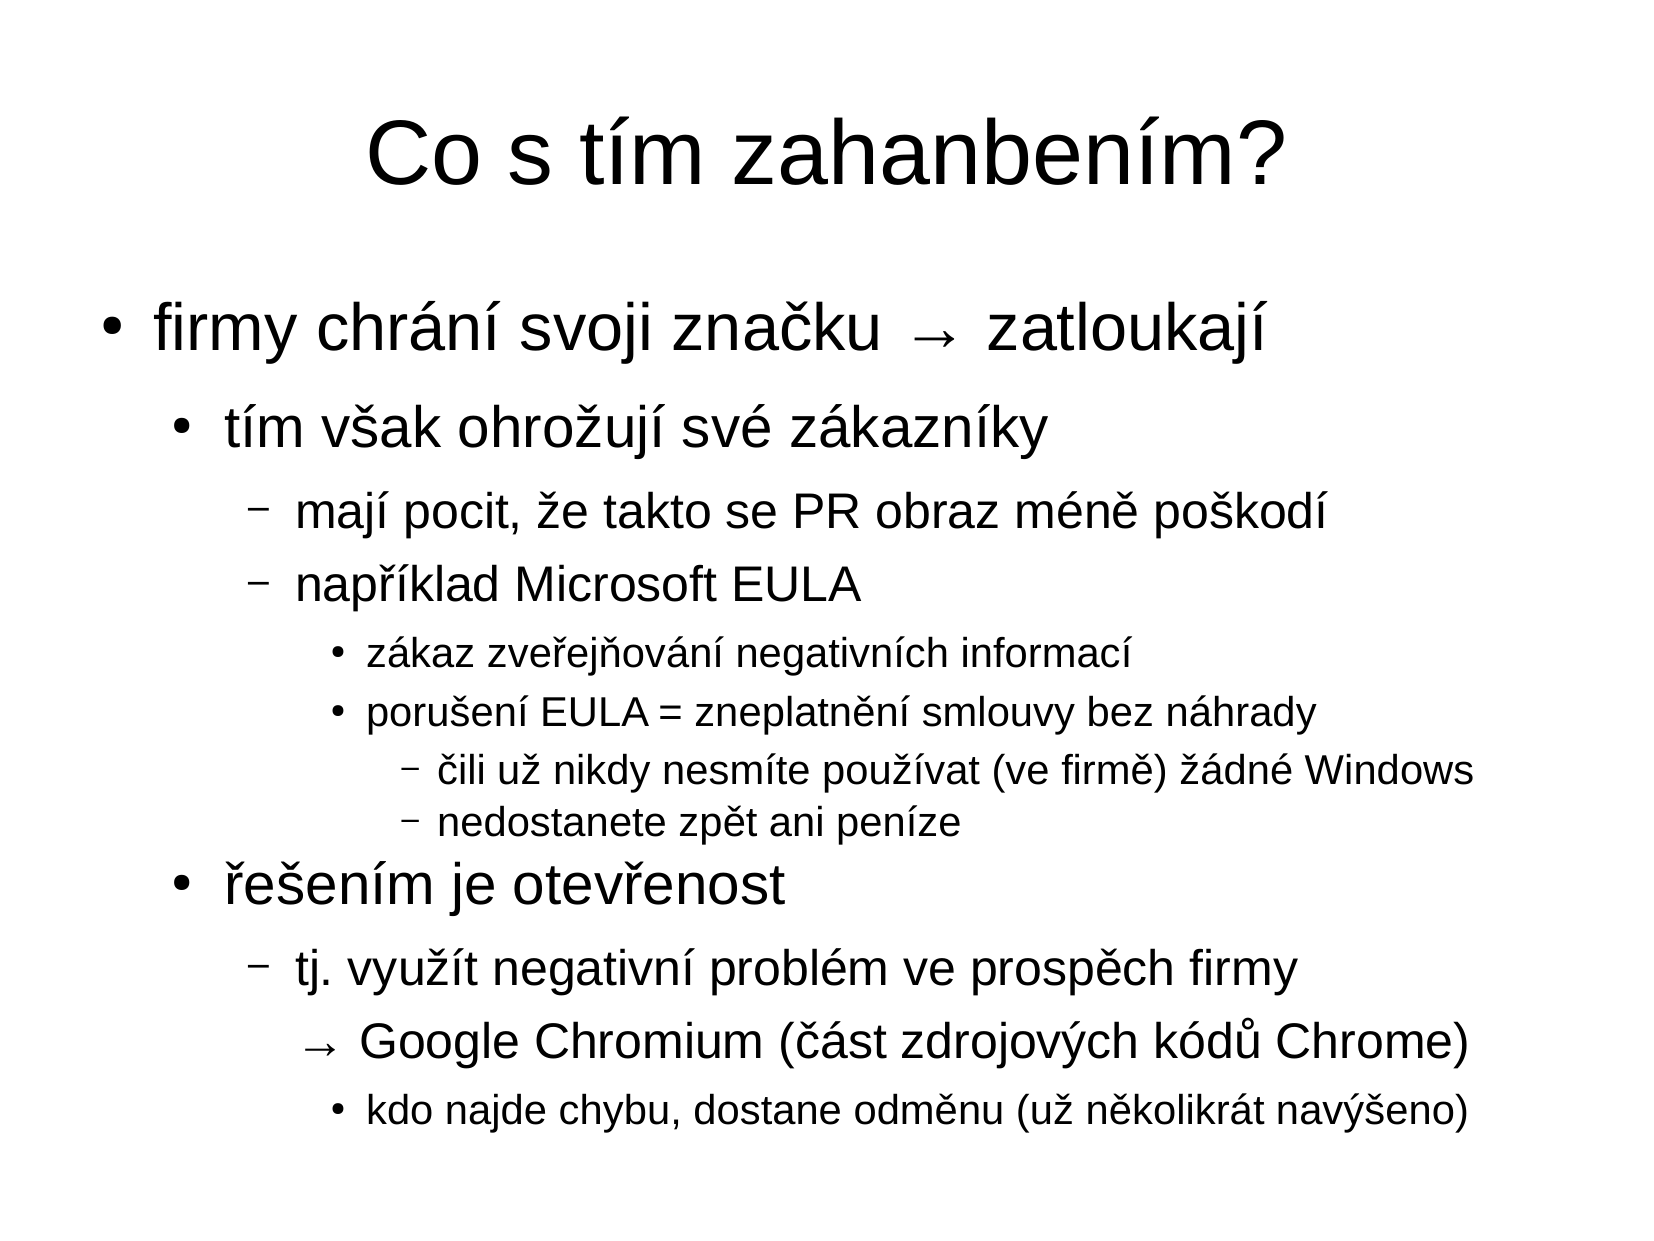

# Co s tím zahanbením?
firmy chrání svoji značku → zatloukají
tím však ohrožují své zákazníky
mají pocit, že takto se PR obraz méně poškodí
například Microsoft EULA
zákaz zveřejňování negativních informací
porušení EULA = zneplatnění smlouvy bez náhrady
čili už nikdy nesmíte používat (ve firmě) žádné Windows
nedostanete zpět ani peníze
řešením je otevřenost
tj. využít negativní problém ve prospěch firmy
→ Google Chromium (část zdrojových kódů Chrome)
kdo najde chybu, dostane odměnu (už několikrát navýšeno)